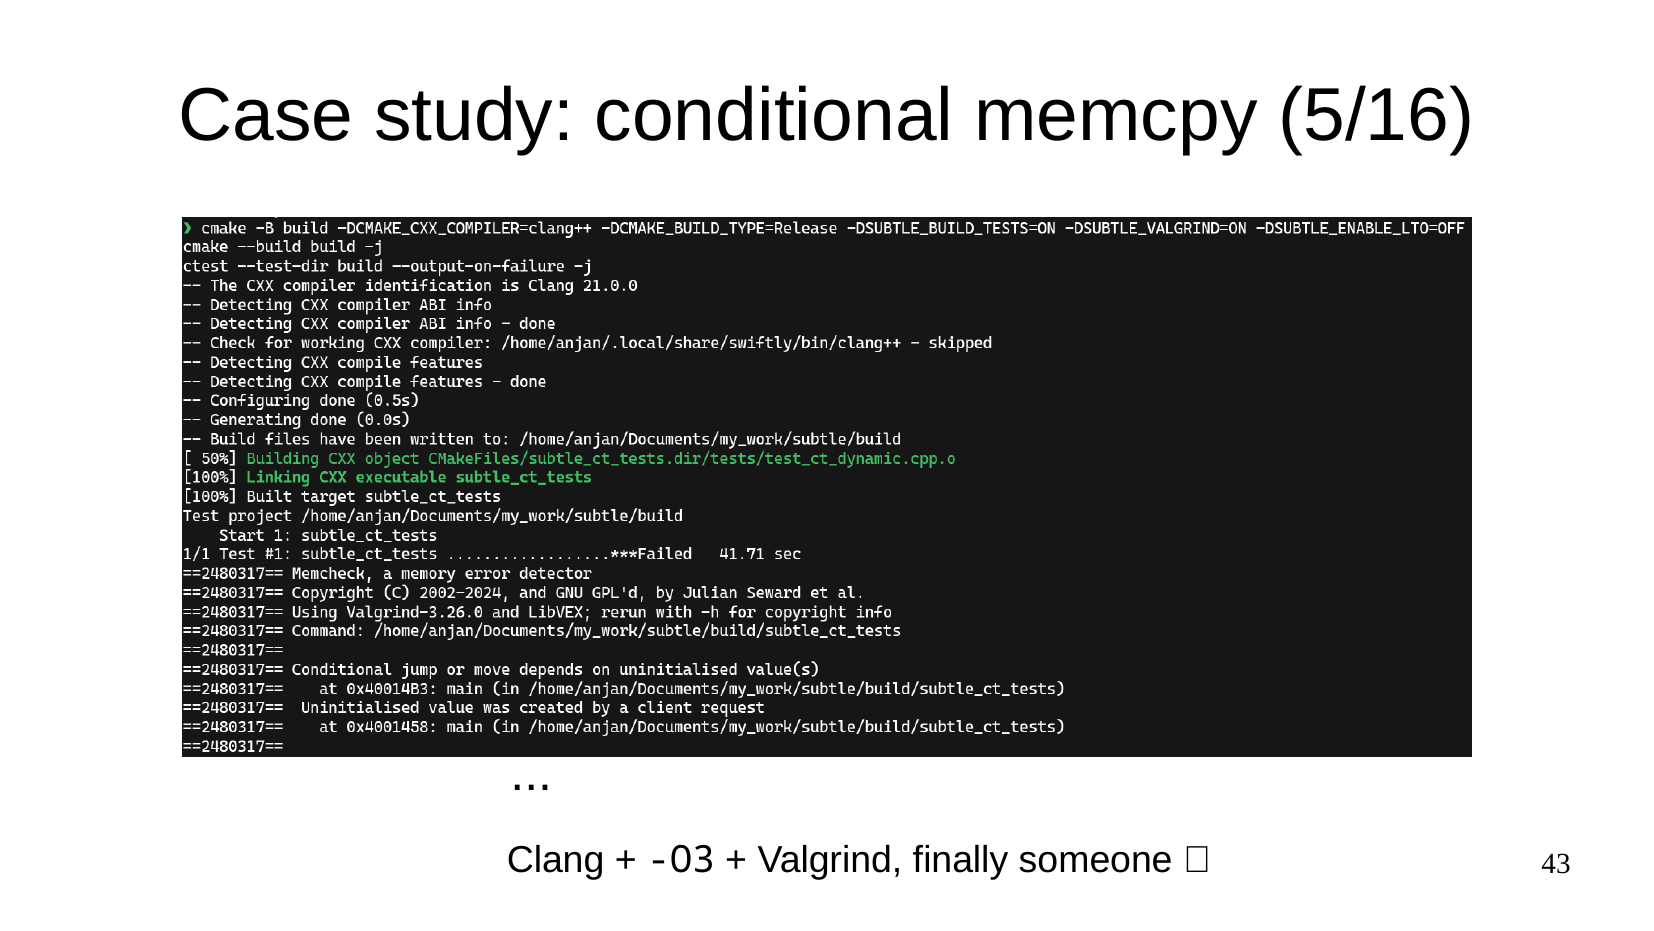

# Case study: conditional memcpy (5/16)
...
Clang + -O3 + Valgrind, finally someone 🙌
43